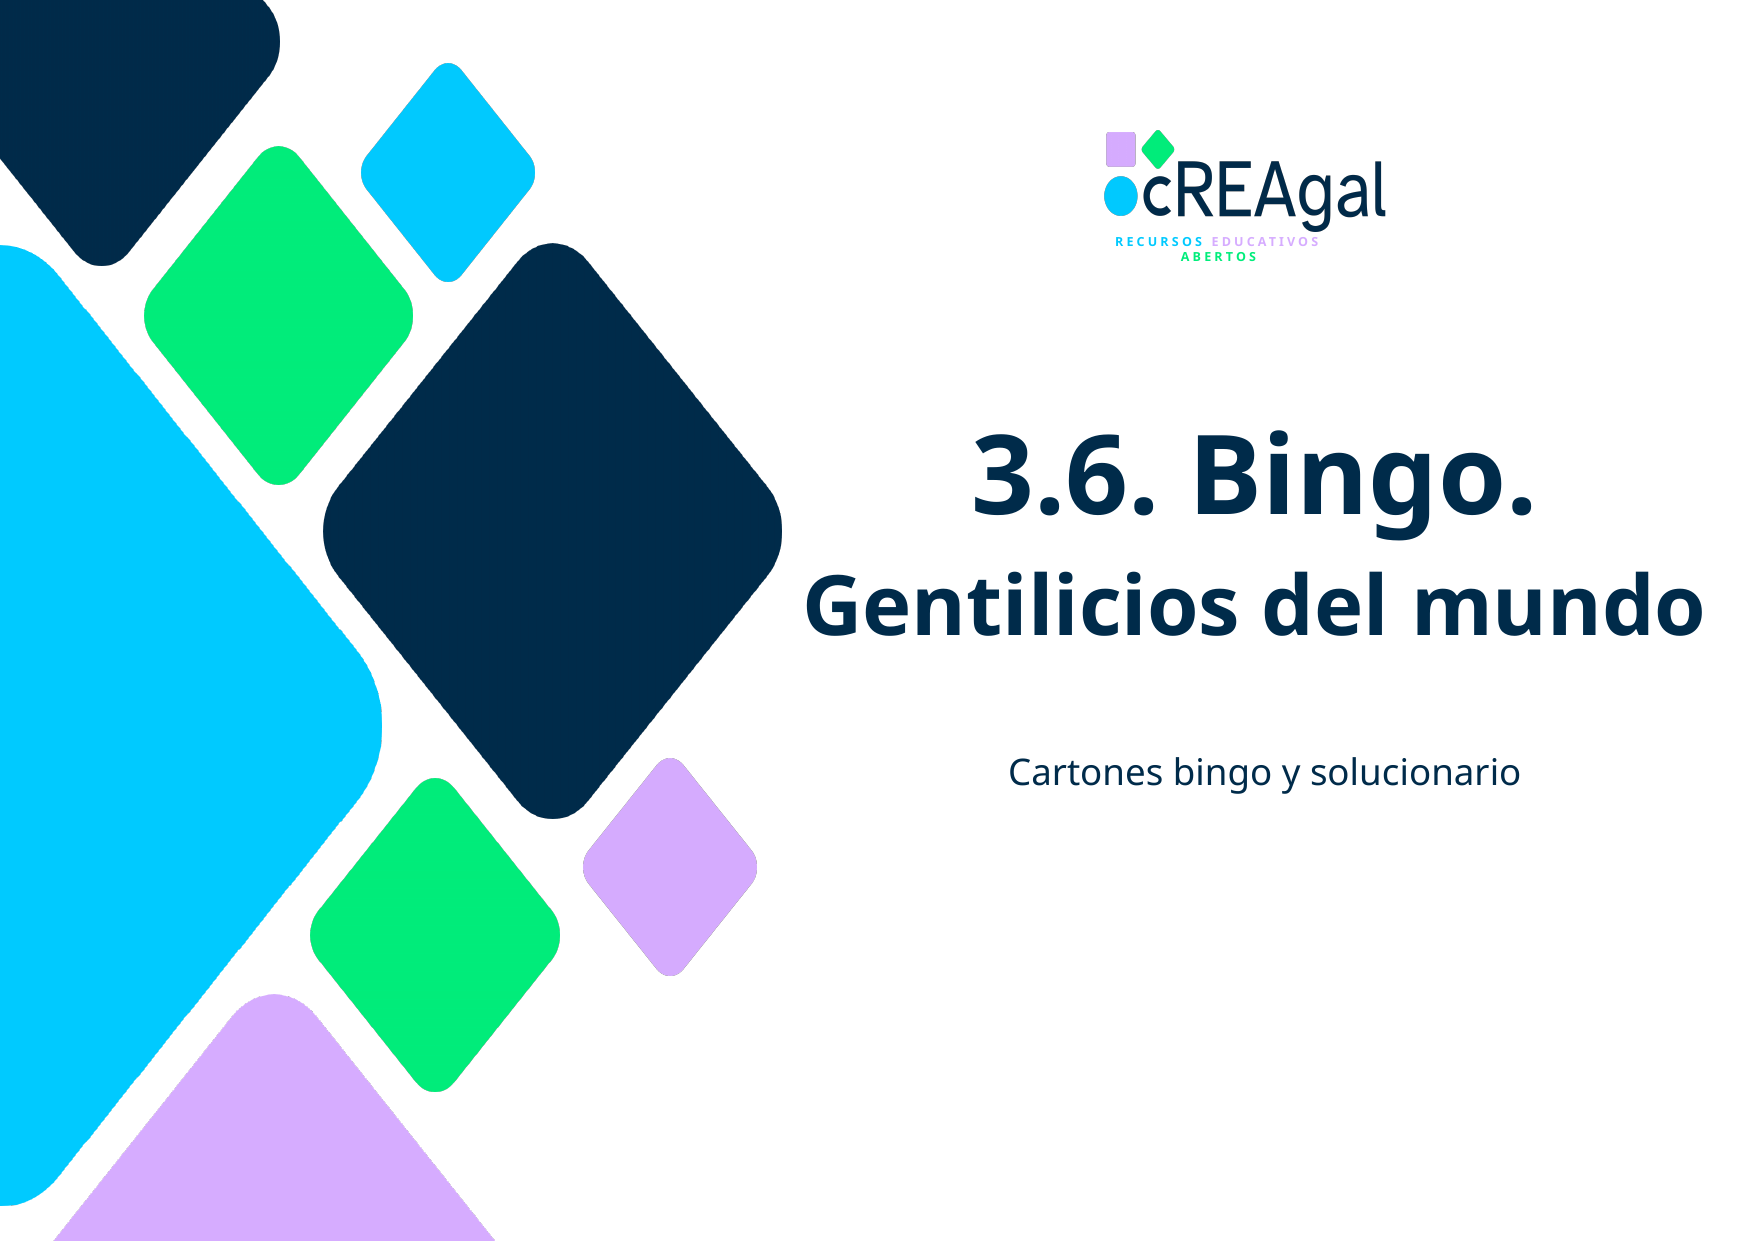

# 3.6. Bingo. Gentilicios del mundo
Cartones bingo y solucionario